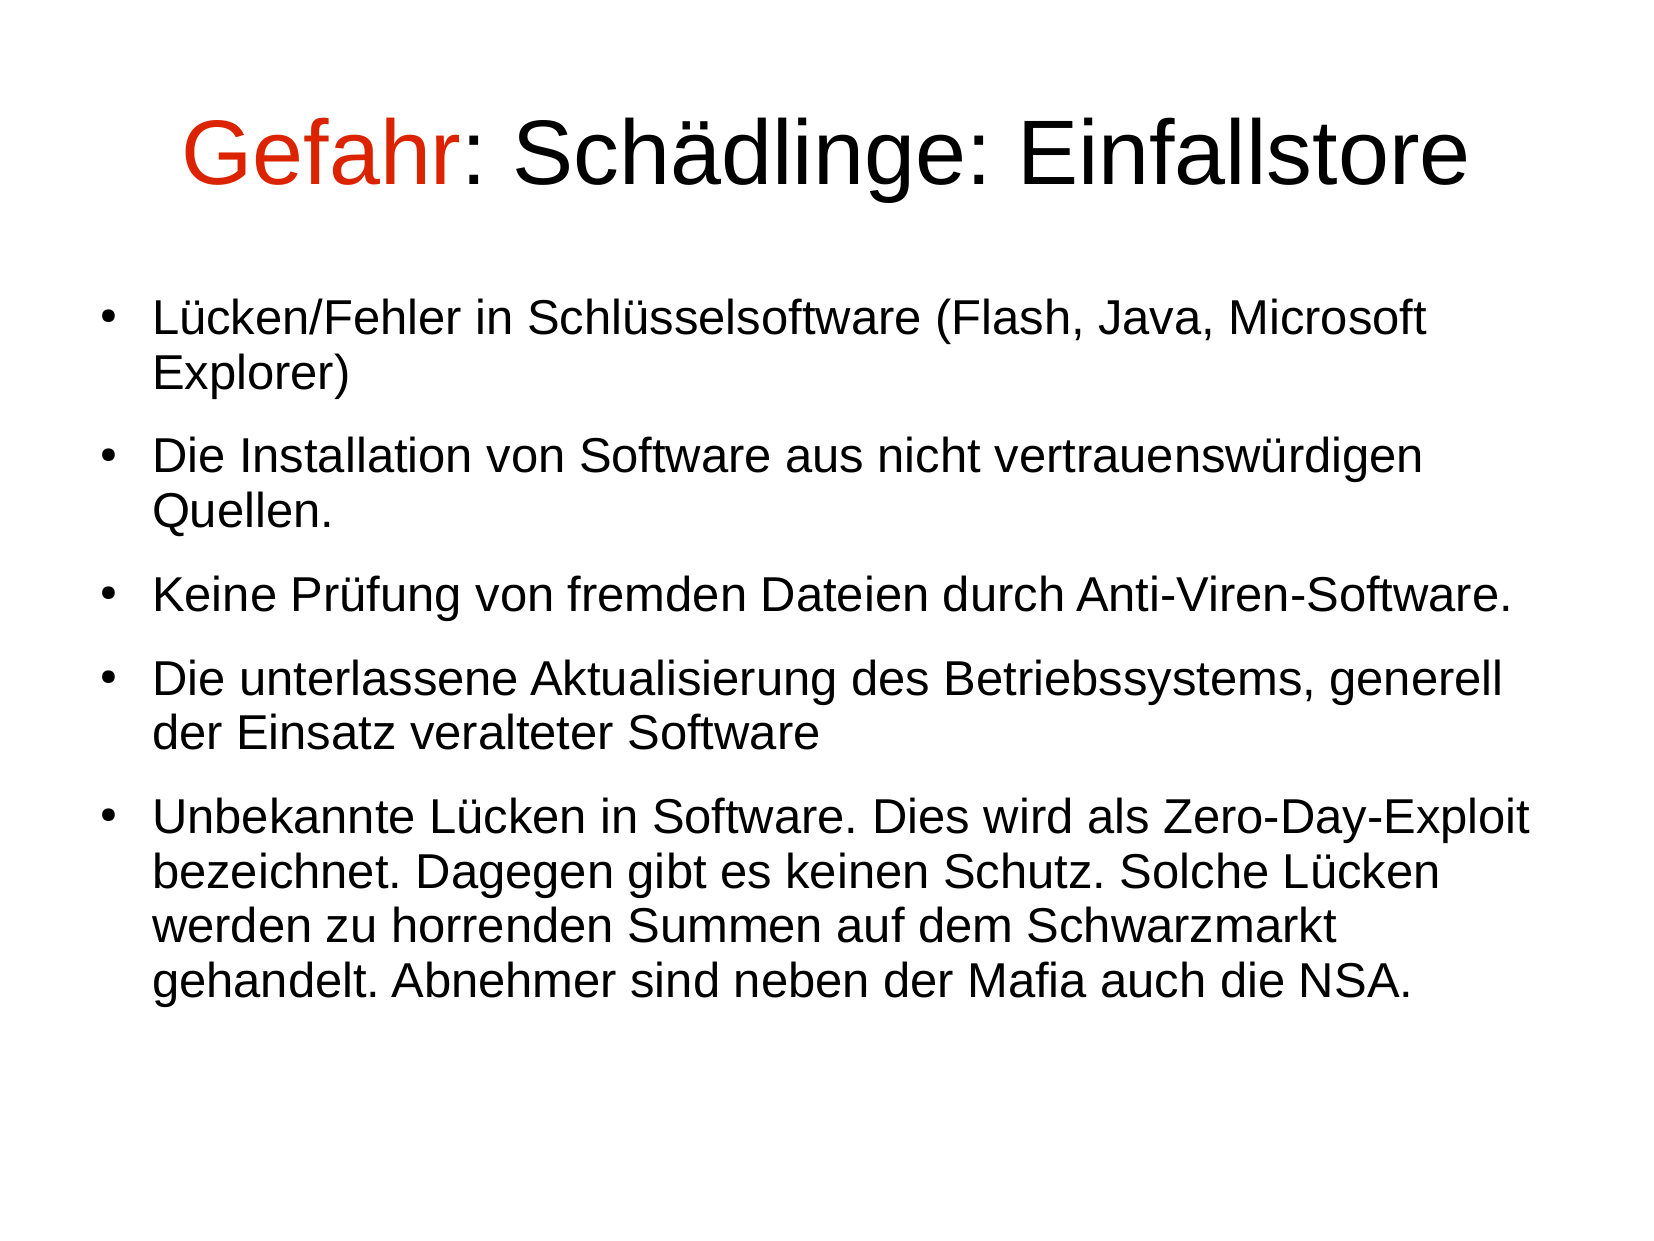

# Gefahr: Schädlinge: Einfallstore
Lücken/Fehler in Schlüsselsoftware (Flash, Java, Microsoft Explorer)
Die Installation von Software aus nicht vertrauenswürdigen Quellen.
Keine Prüfung von fremden Dateien durch Anti-Viren-Software.
Die unterlassene Aktualisierung des Betriebssystems, generell der Einsatz veralteter Software
Unbekannte Lücken in Software. Dies wird als Zero-Day-Exploit bezeichnet. Dagegen gibt es keinen Schutz. Solche Lücken werden zu horrenden Summen auf dem Schwarzmarkt gehandelt. Abnehmer sind neben der Mafia auch die NSA.